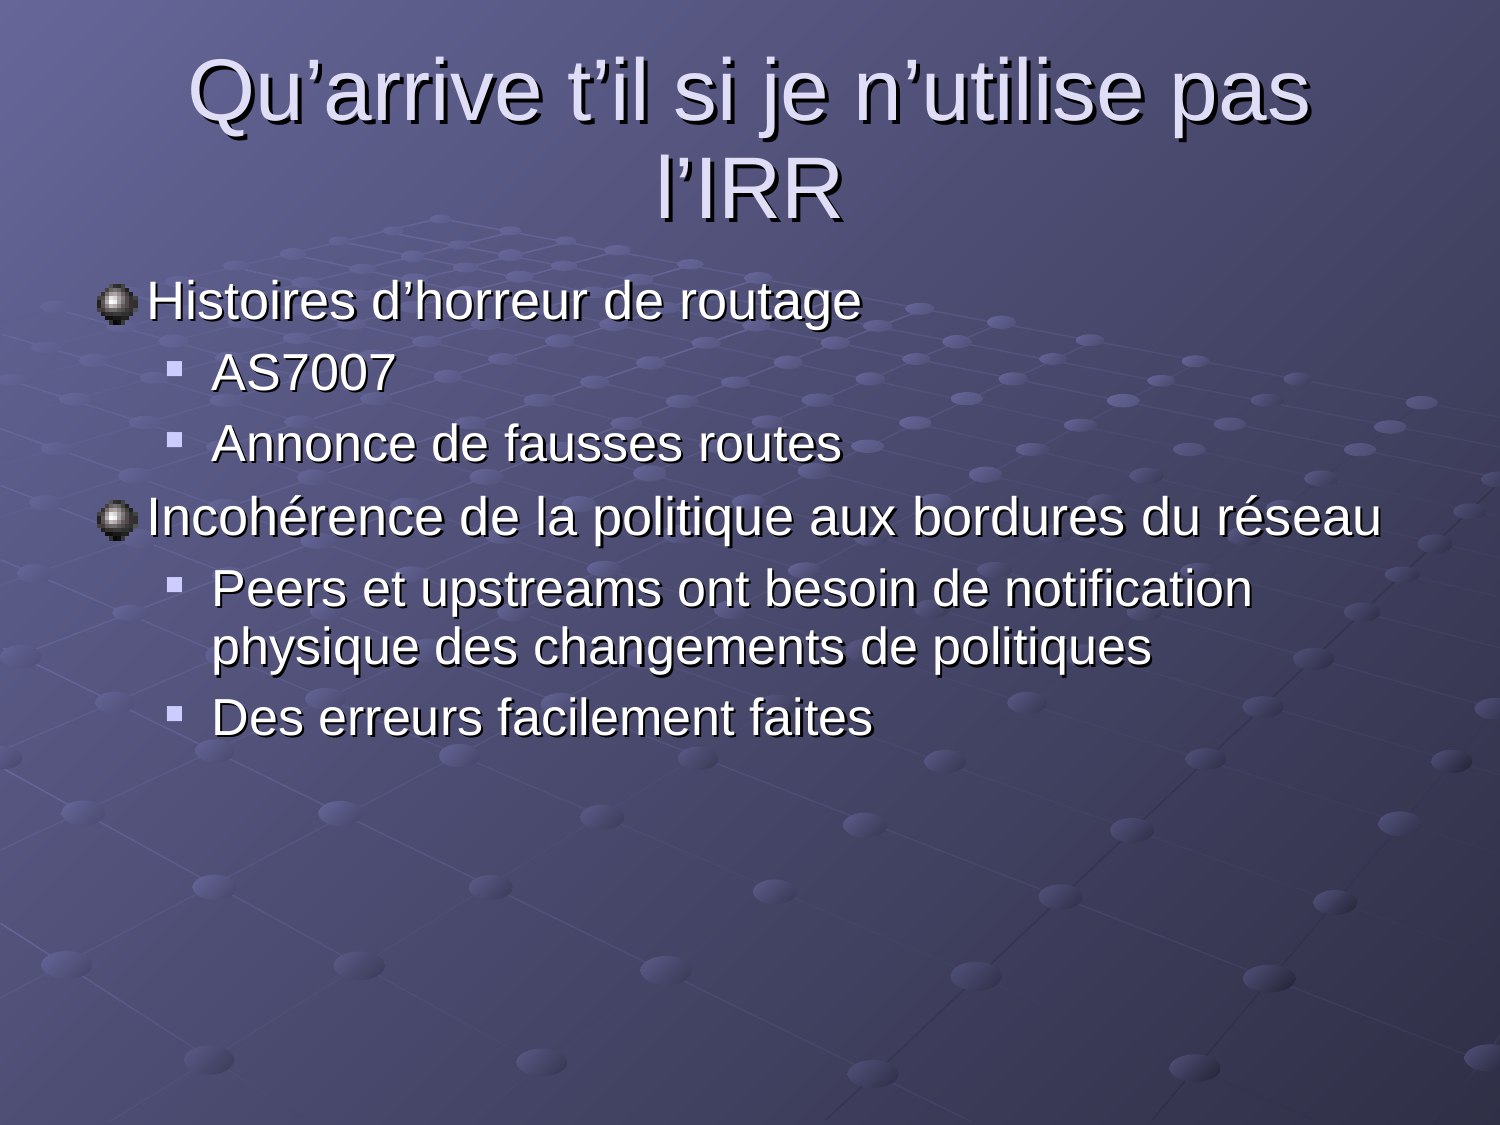

# Qu’arrive t’il si je n’utilise pas l’IRR
Histoires d’horreur de routage
AS7007
Annonce de fausses routes
Incohérence de la politique aux bordures du réseau
Peers et upstreams ont besoin de notification physique des changements de politiques
Des erreurs facilement faites